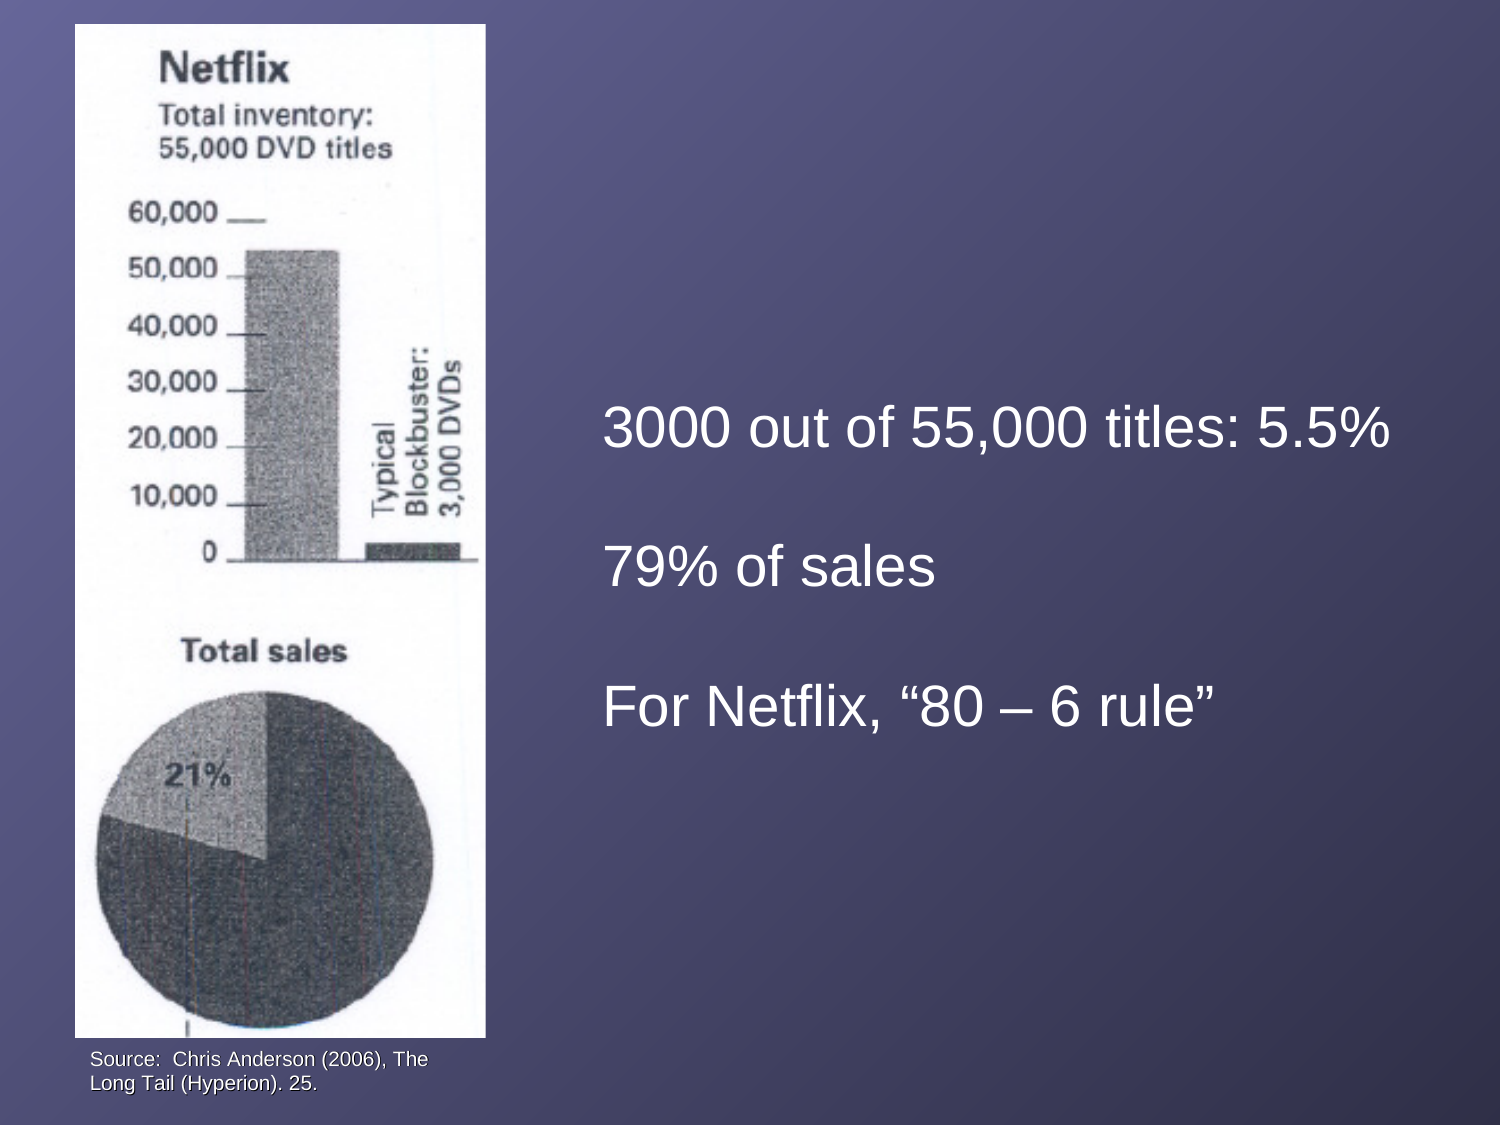

3000 out of 55,000 titles: 5.5%
79% of sales
For Netflix, “80 – 6 rule”
Source: Chris Anderson (2006), The Long Tail (Hyperion). 25.